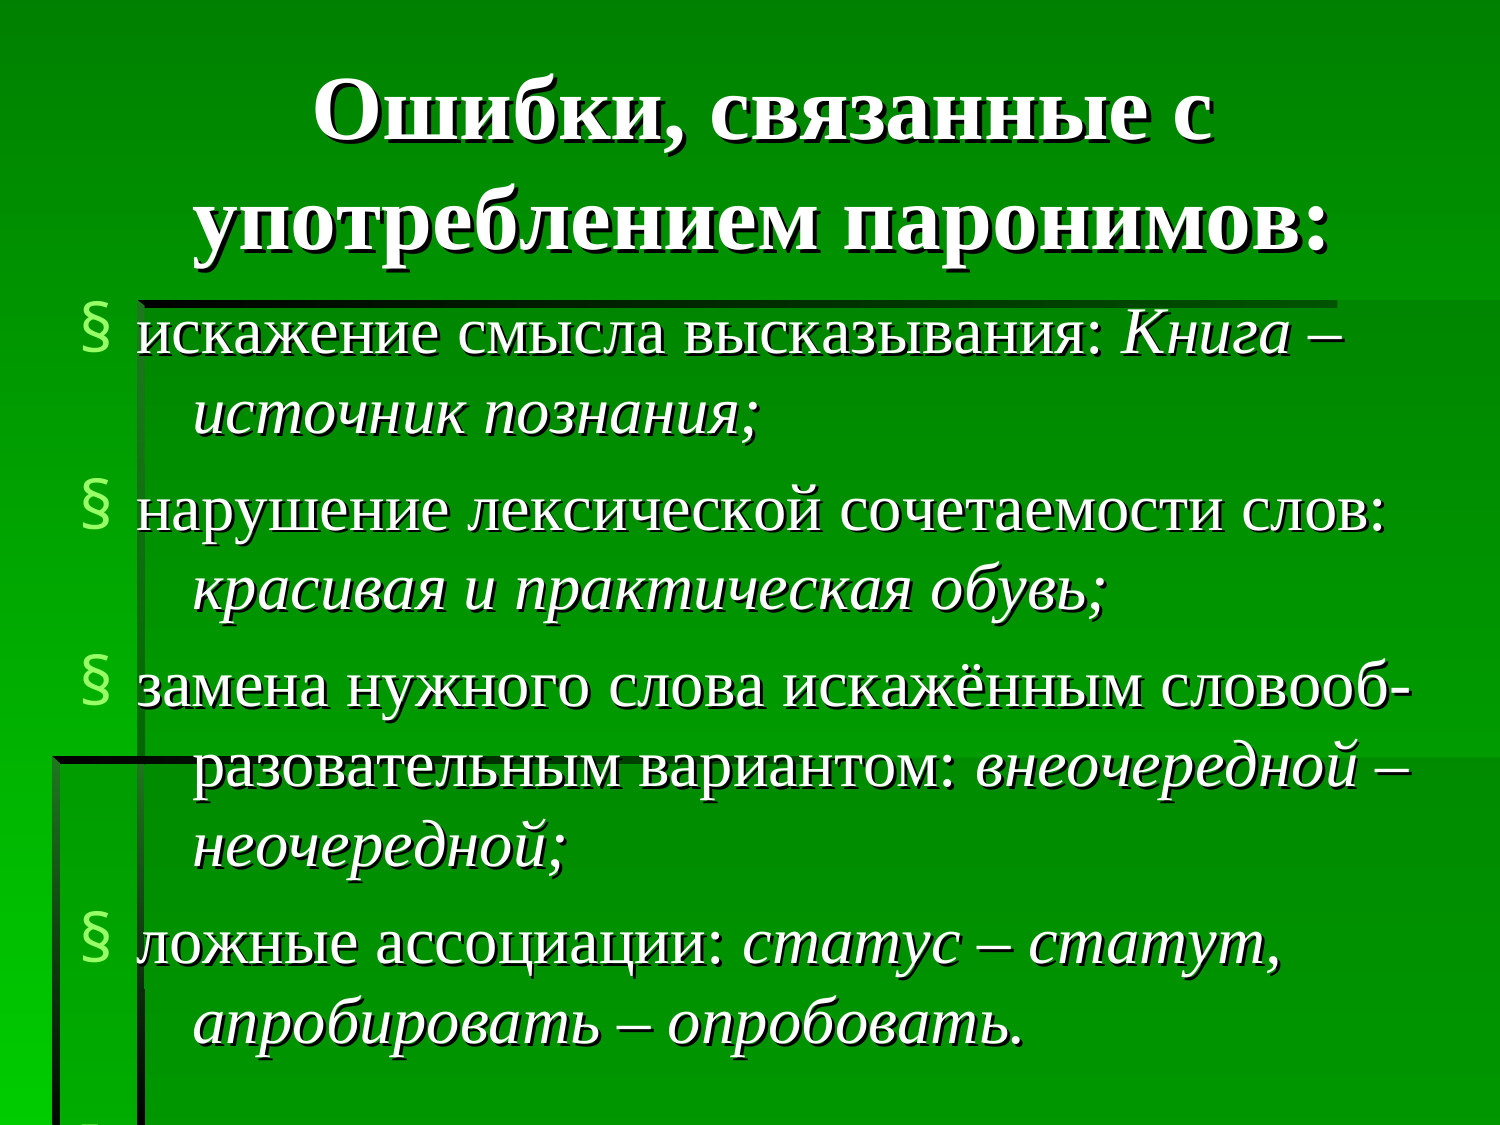

# Ошибки, связанные с употреблением паронимов:
искажение смысла высказывания: Книга – источник познания;
нарушение лексической сочетаемости слов: красивая и практическая обувь;
замена нужного слова искажённым словооб-разовательным вариантом: внеочередной – неочередной;
ложные ассоциации: статус – статут, апробировать – опробовать.